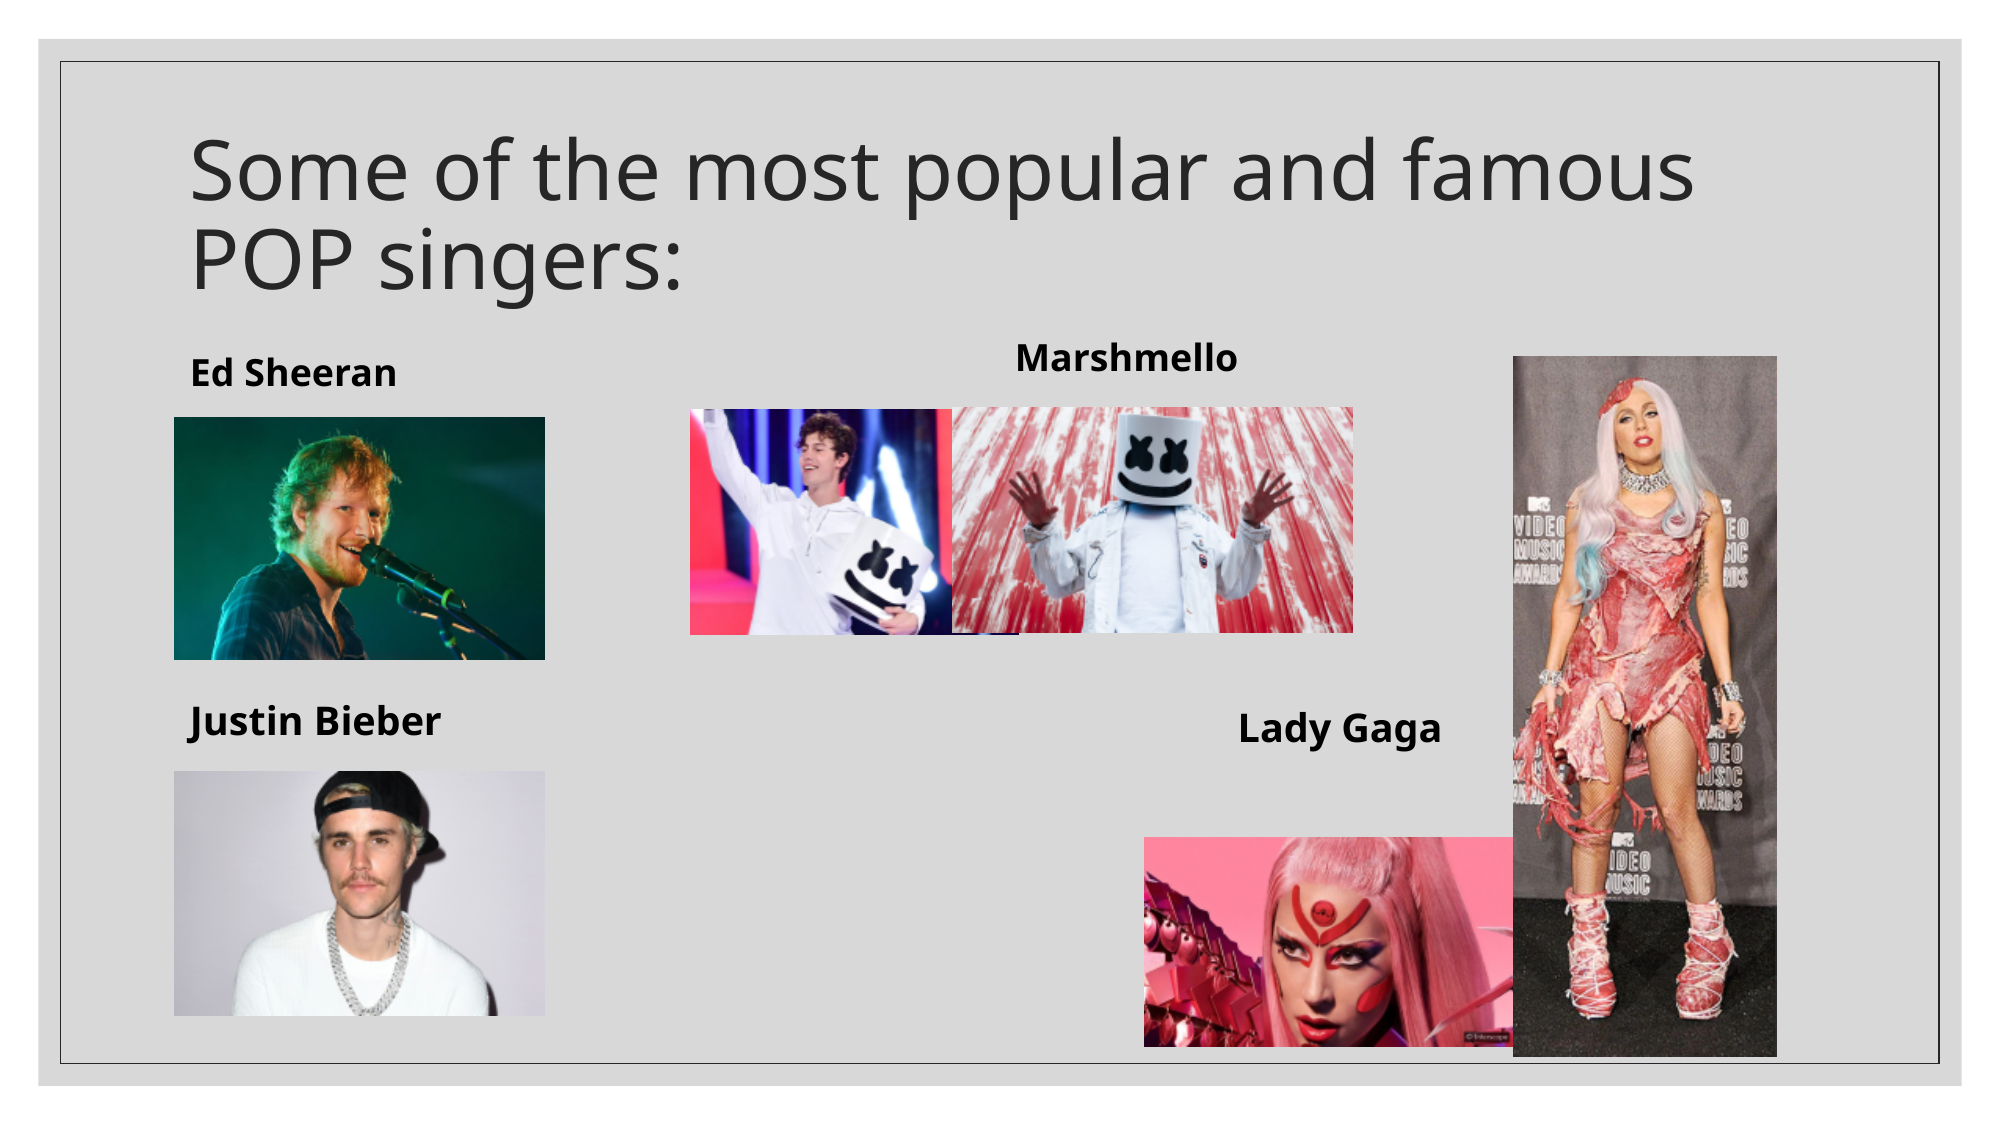

# Some of the most popular and famous POP singers:
Marshmello
Ed Sheeran
Justin Bieber
Lady Gaga